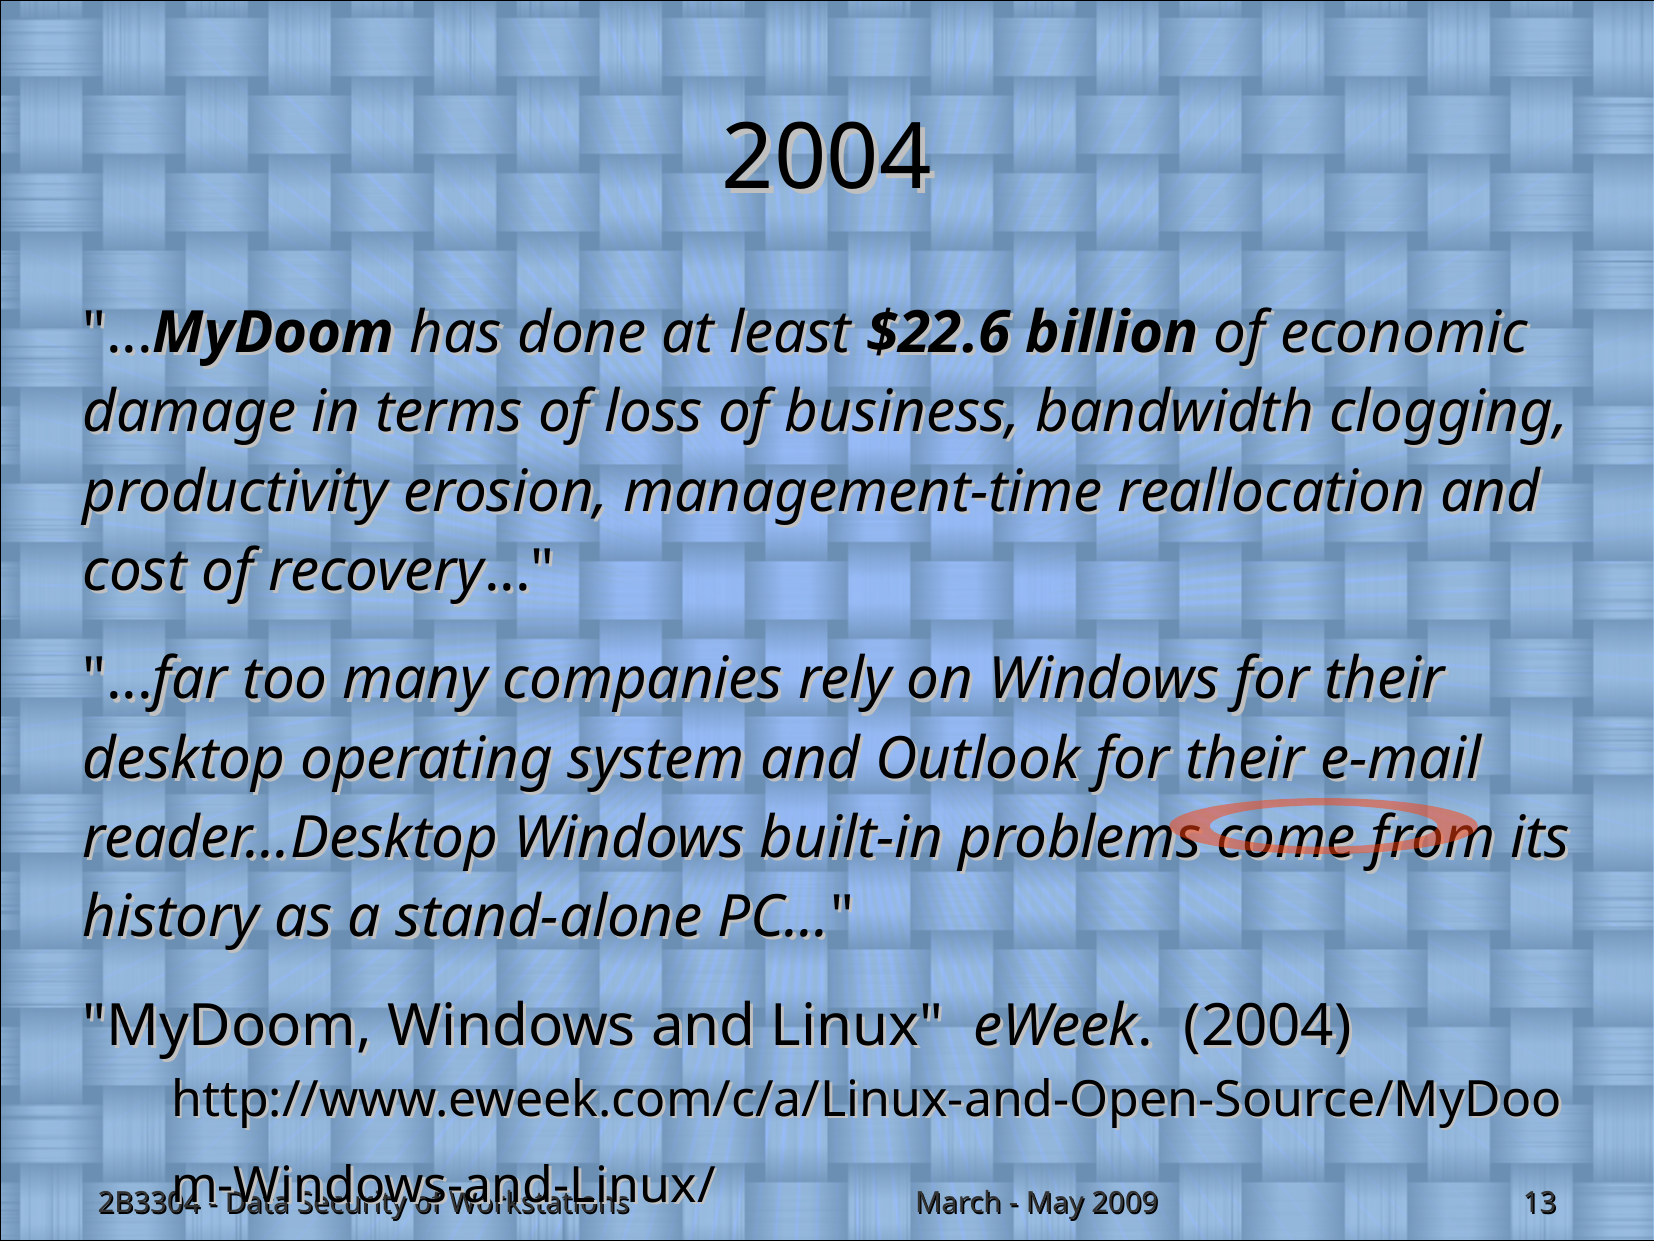

# 2004
"...MyDoom has done at least $22.6 billion of economic damage in terms of loss of business, bandwidth clogging, productivity erosion, management-time reallocation and cost of recovery..."
"...far too many companies rely on Windows for their desktop operating system and Outlook for their e-mail reader...Desktop Windows built-in problems come from its history as a stand-alone PC..."
"MyDoom, Windows and Linux" eWeek. (2004)
http://www.eweek.com/c/a/Linux-and-Open-Source/MyDoom-Windows-and-Linux/